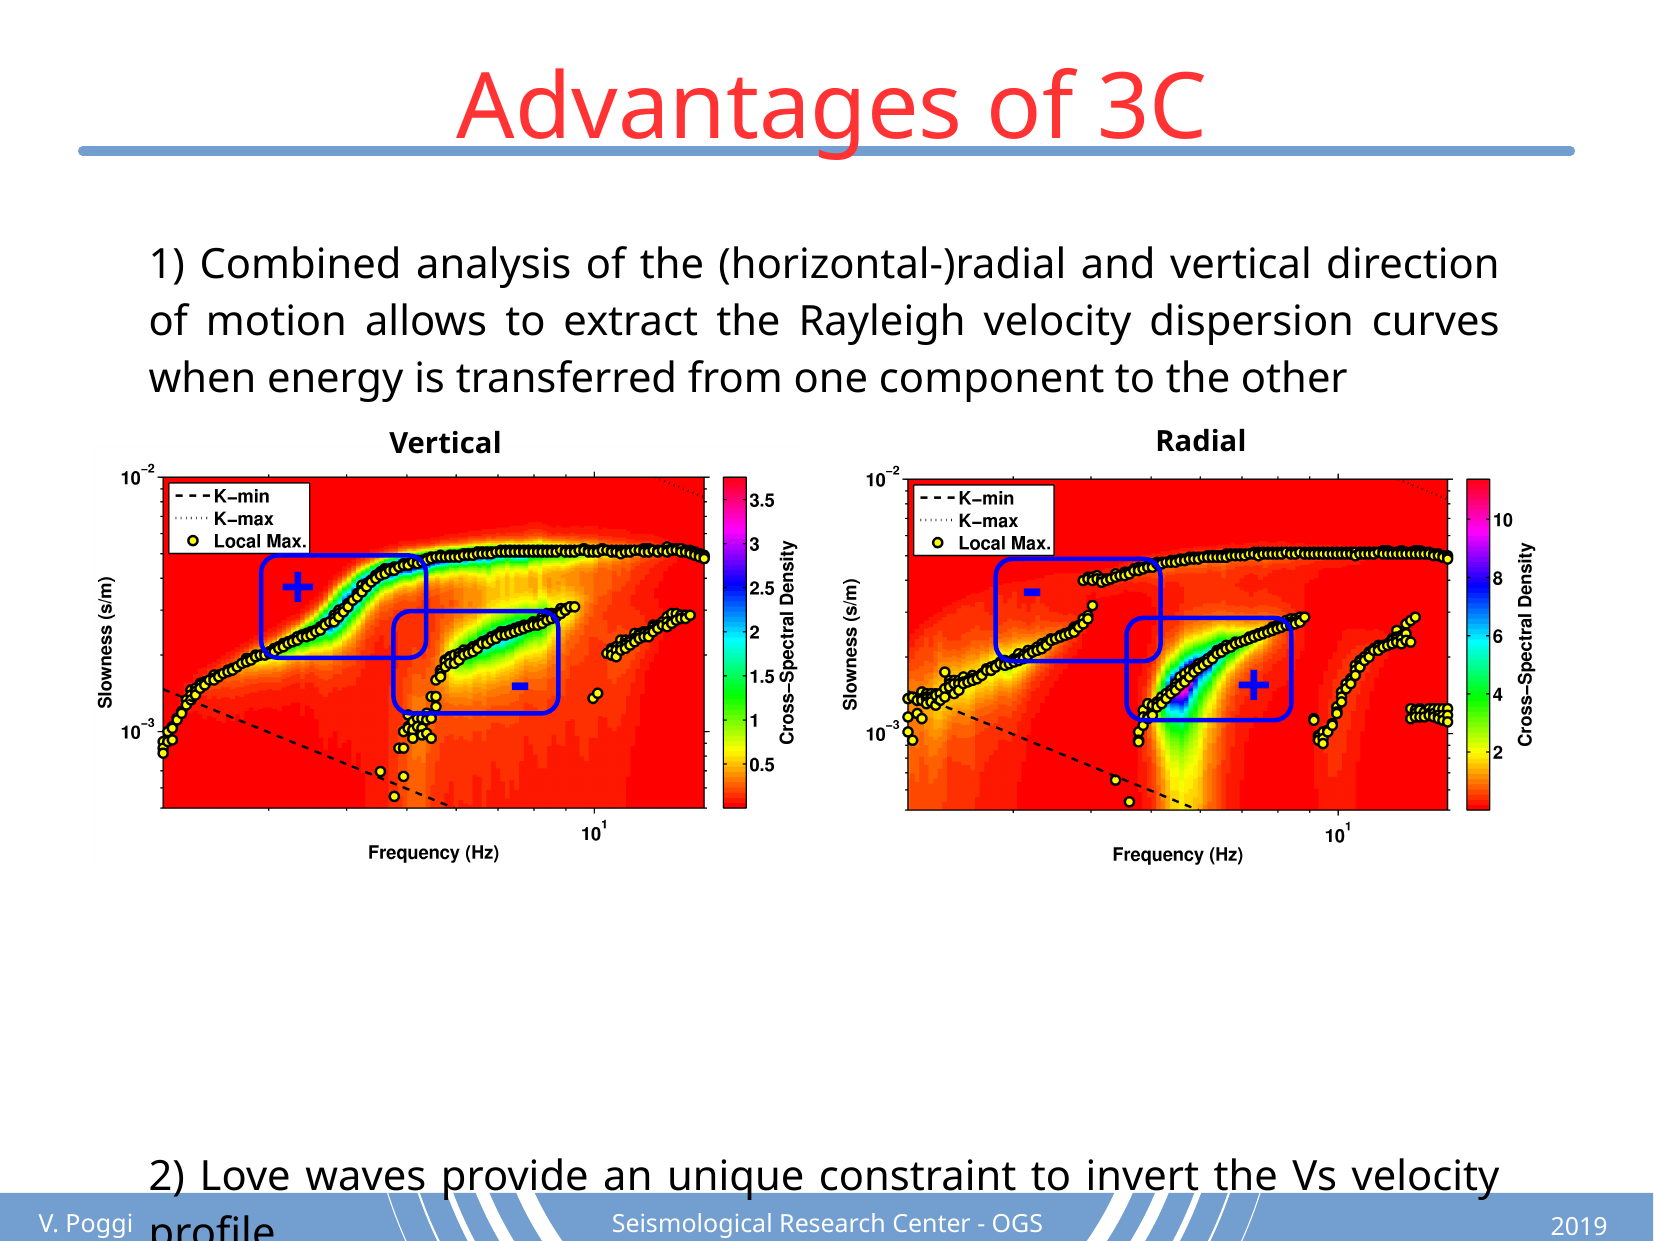

Advantages of 3C
1) Combined analysis of the (horizontal-)radial and vertical direction of motion allows to extract the Rayleigh velocity dispersion curves when energy is transferred from one component to the other
2) Love waves provide an unique constraint to invert the Vs velocity profile.
Radial
Vertical
+
-
-
+